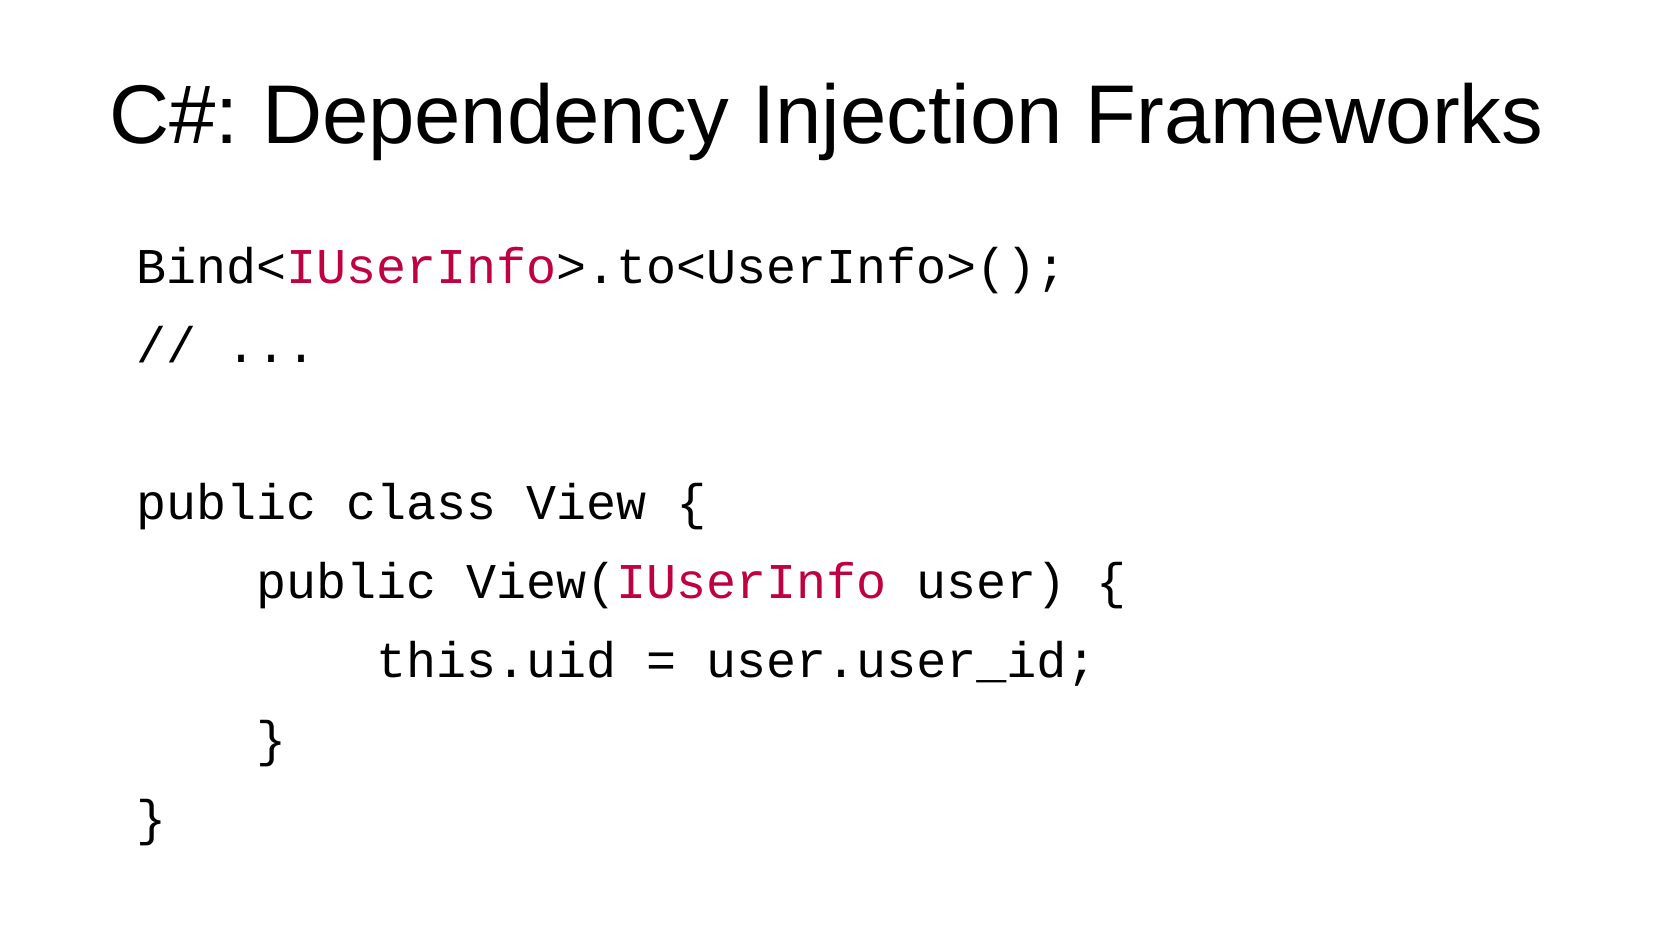

# C#: Dependency Injection Frameworks
Bind<IUserInfo>.to<UserInfo>();
// ...
public class View {
 public View(IUserInfo user) {
 this.uid = user.user_id;
 }
}